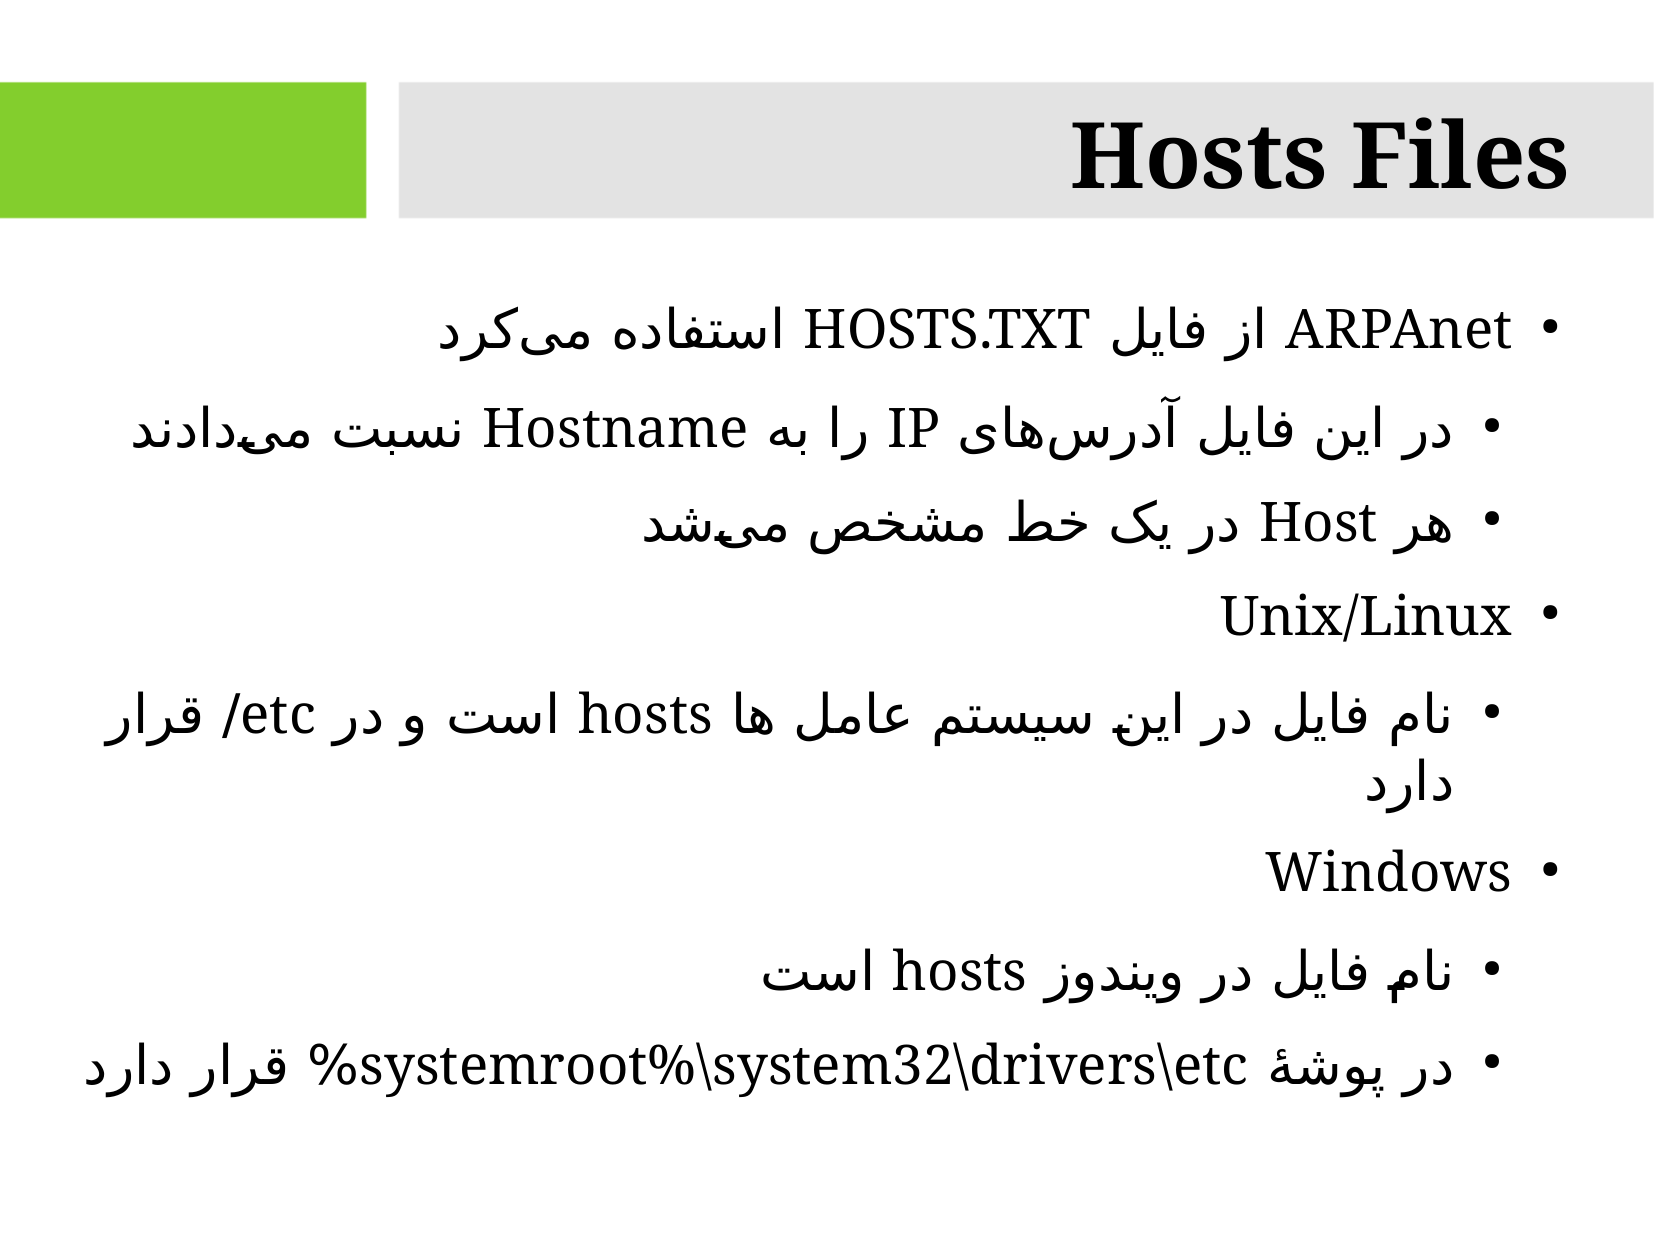

# Hosts Files
ARPAnet از فایل HOSTS.TXT استفاده می‌کرد
در این فایل آدرس‌های IP را به Hostname نسبت می‌دادند
هر Host در یک خط مشخص می‌شد
Unix/Linux
نام فایل در این سیستم عامل ها hosts است و در etc/ قرار دارد
Windows
نام فایل در ویندوز hosts است
در پوشهٔ systemroot%\system32\drivers\etc% قرار دارد